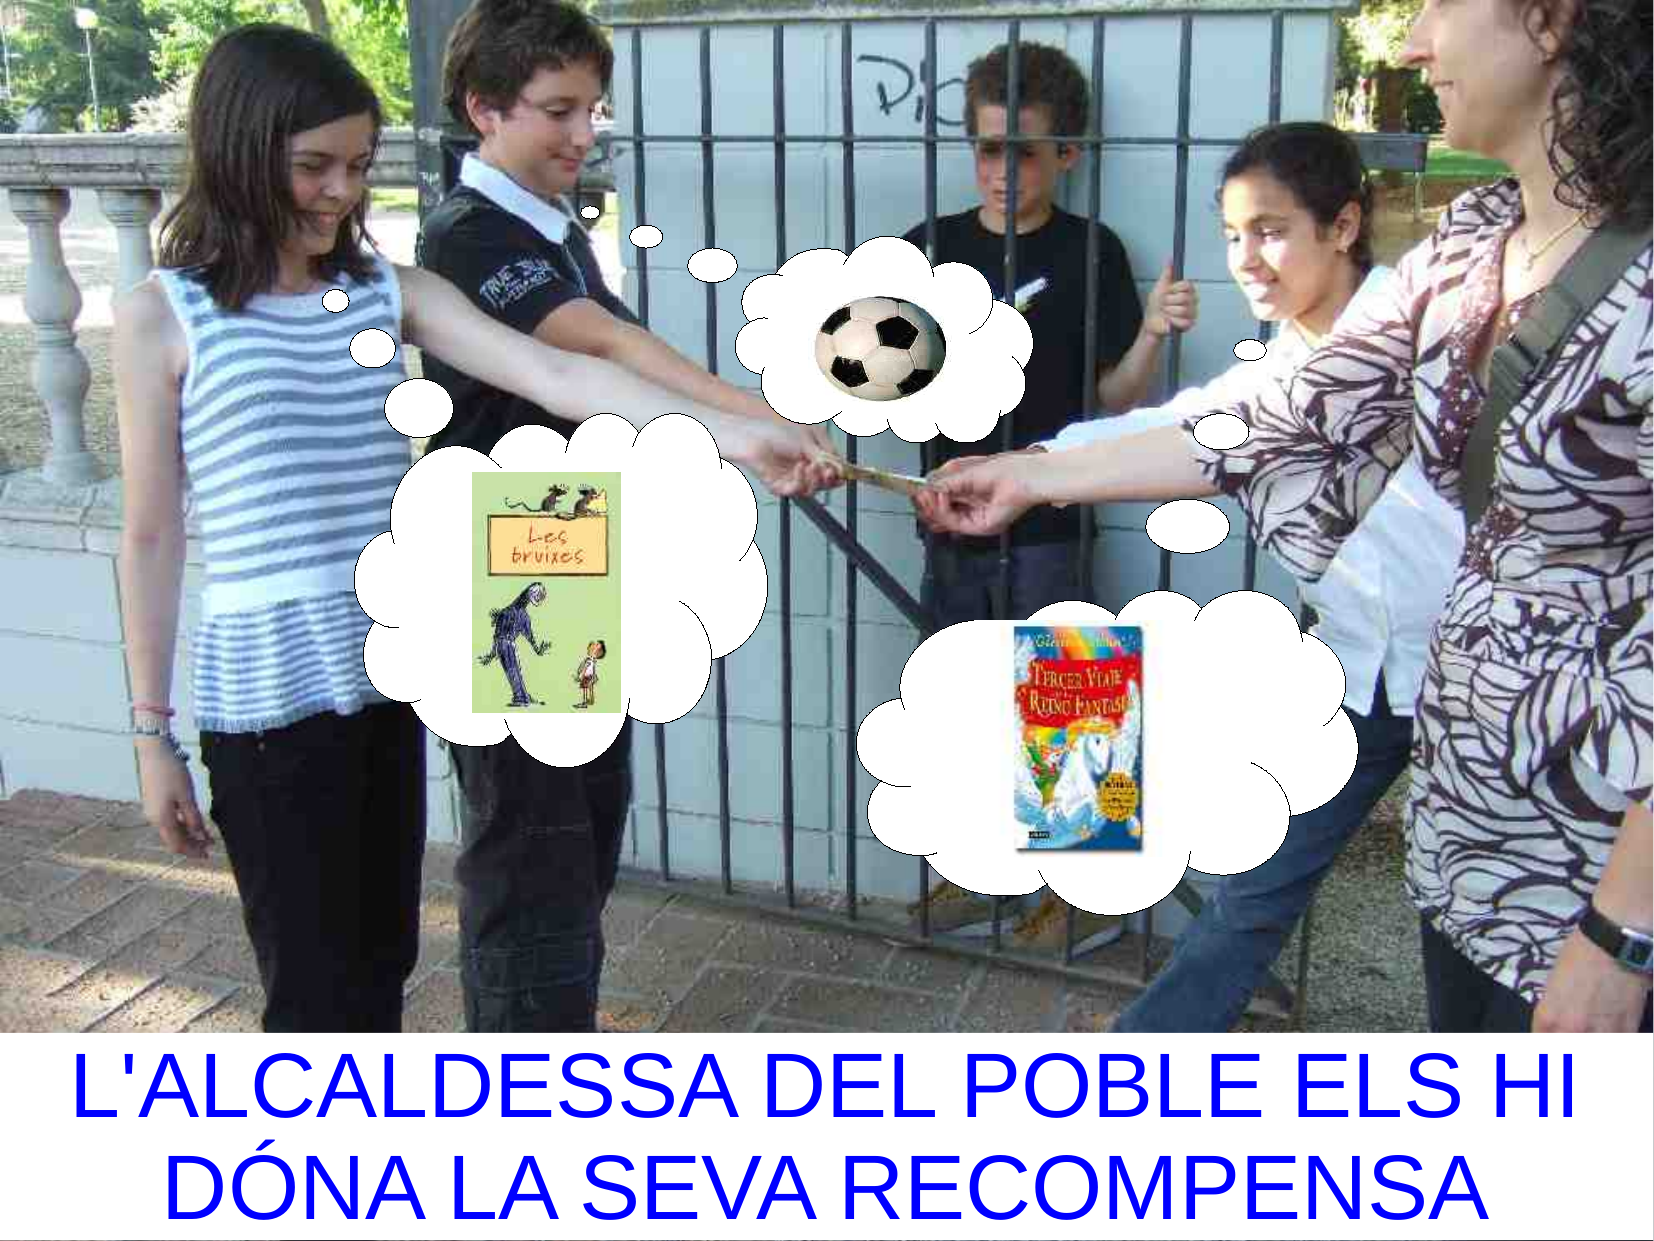

# L'ALCALDESSA DEL POBLE ELS HI DÓNA LA SEVA RECOMPENSA